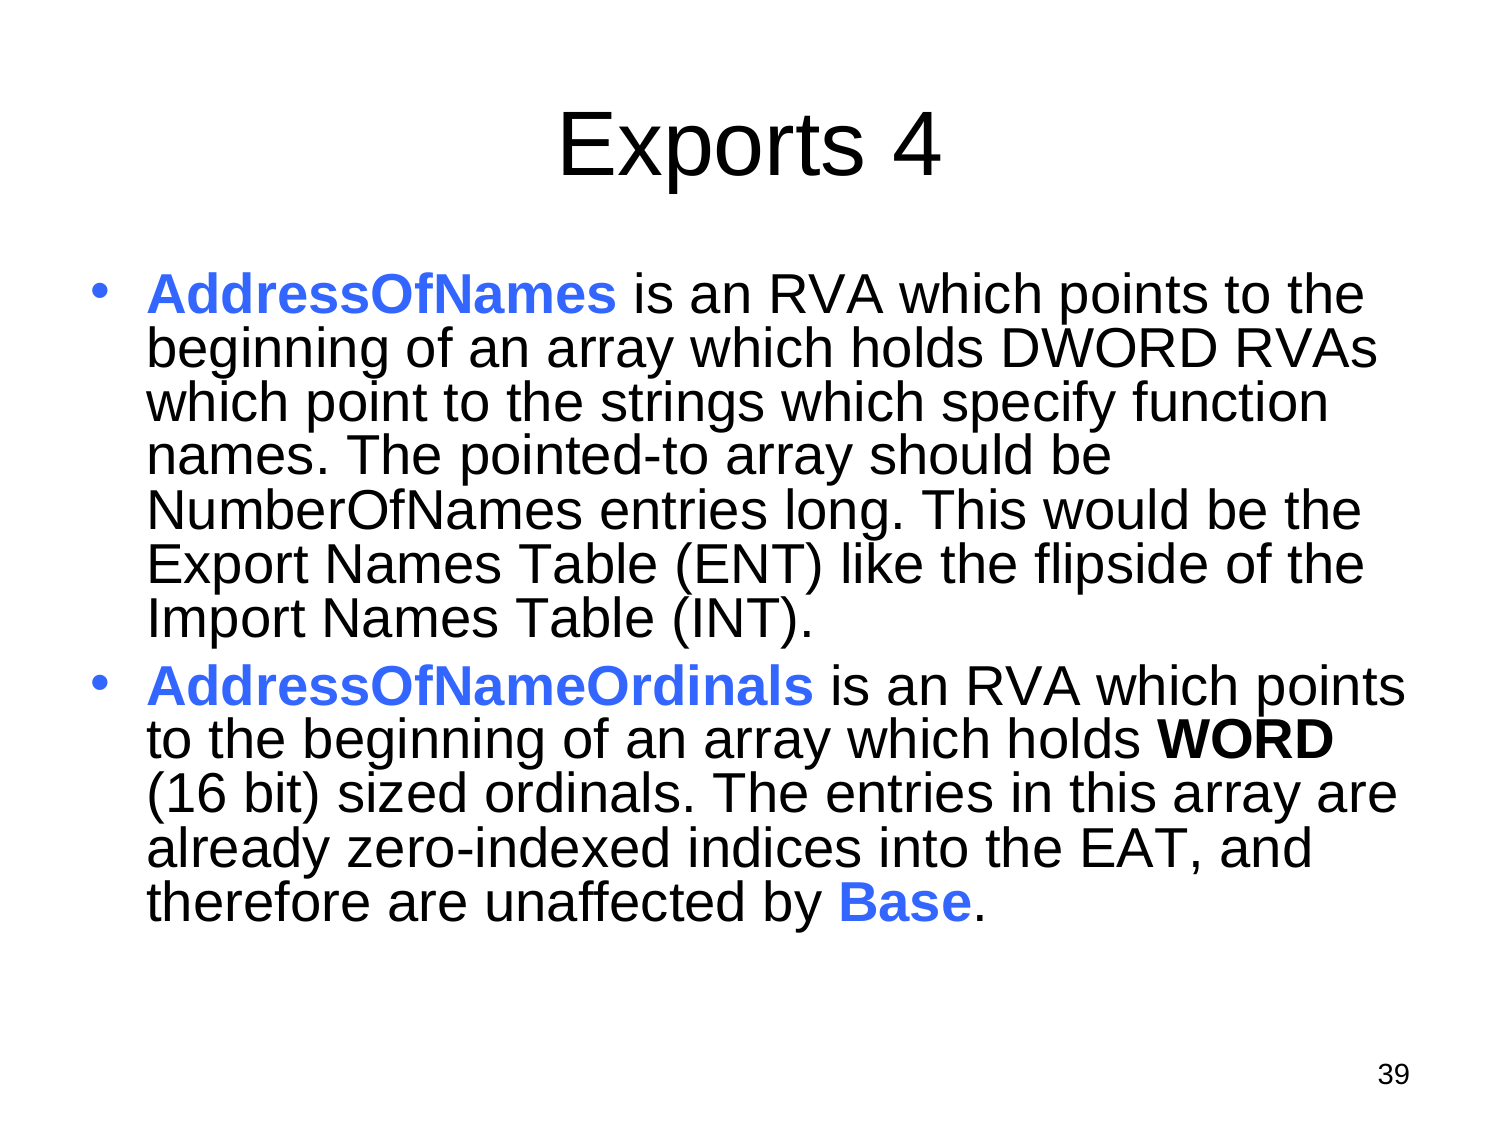

# Exports 4
AddressOfNames is an RVA which points to the beginning of an array which holds DWORD RVAs which point to the strings which specify function names. The pointed-to array should be NumberOfNames entries long. This would be the Export Names Table (ENT) like the flipside of the Import Names Table (INT).
AddressOfNameOrdinals is an RVA which points to the beginning of an array which holds WORD (16 bit) sized ordinals. The entries in this array are already zero-indexed indices into the EAT, and therefore are unaffected by Base.